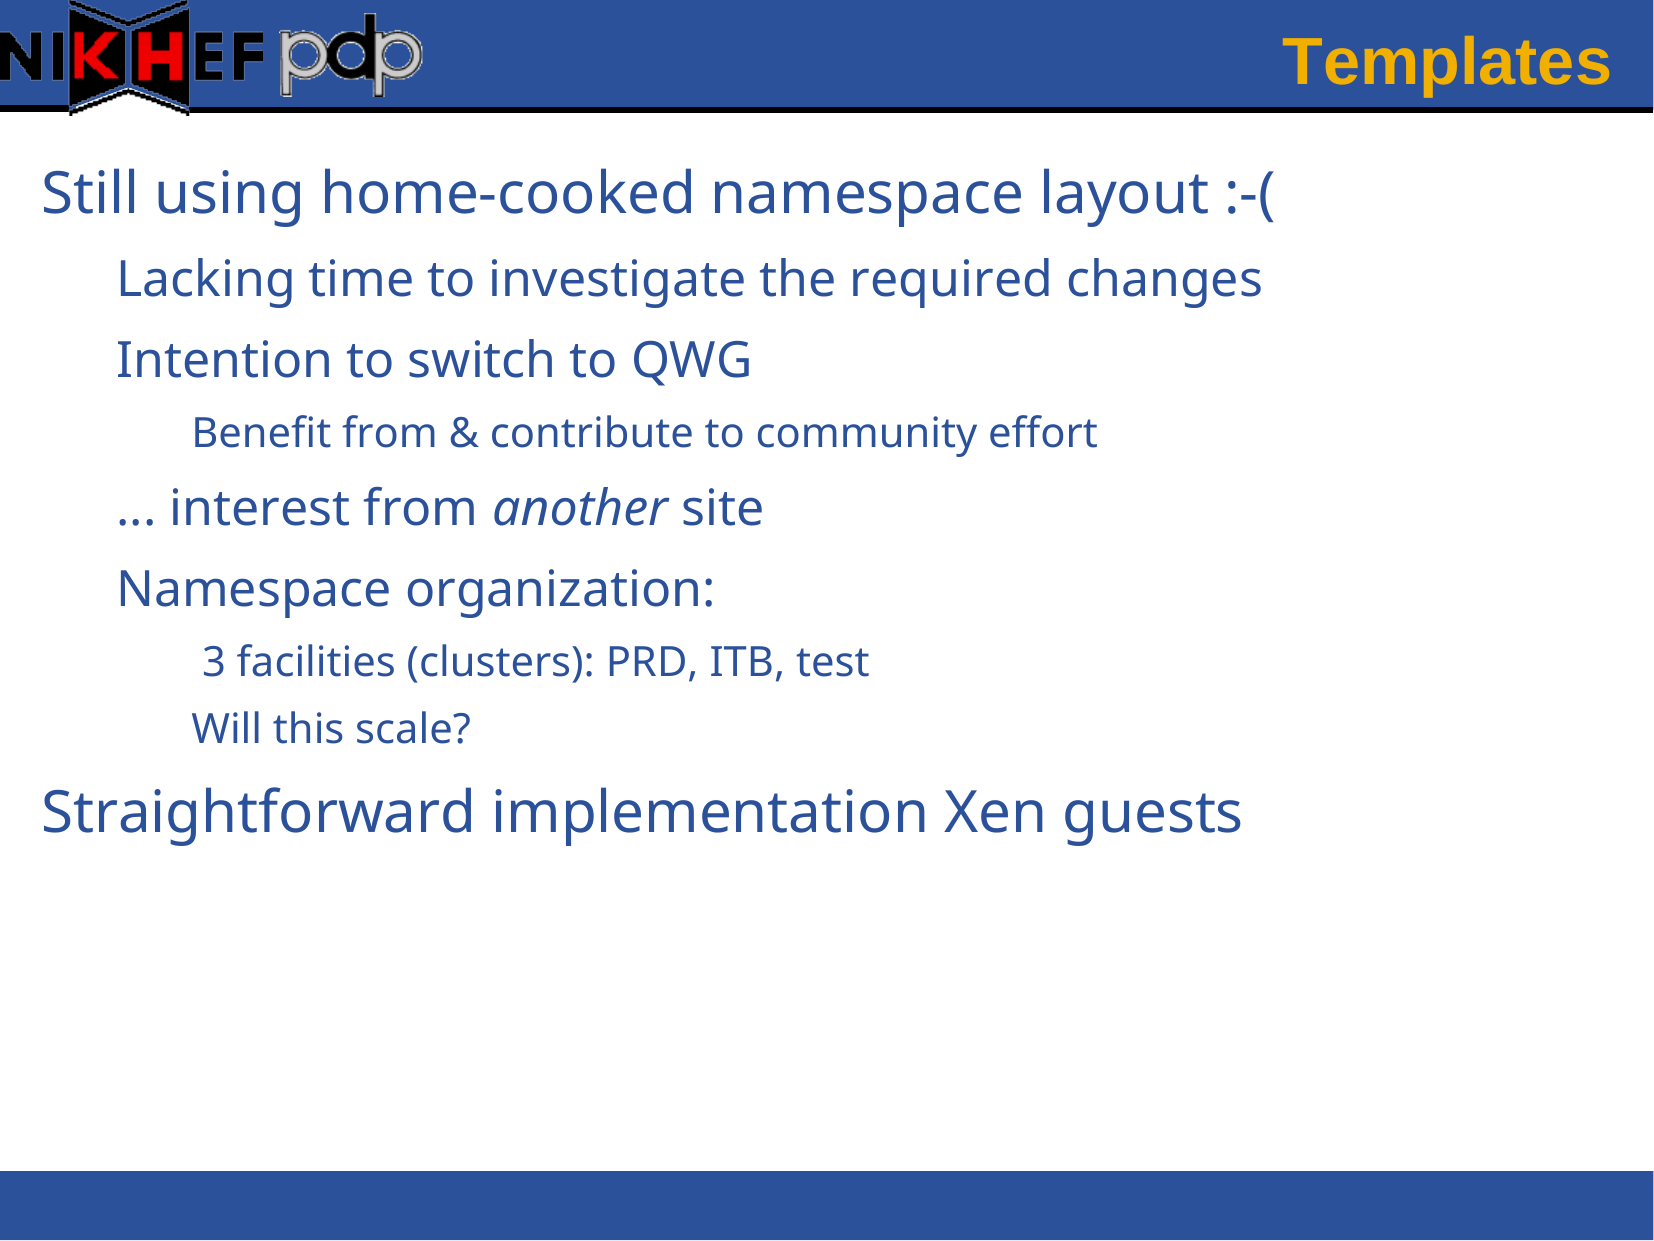

# Templates
Still using home-cooked namespace layout :-(
Lacking time to investigate the required changes
Intention to switch to QWG
Benefit from & contribute to community effort
... interest from another site
Namespace organization:
 3 facilities (clusters): PRD, ITB, test
Will this scale?
Straightforward implementation Xen guests